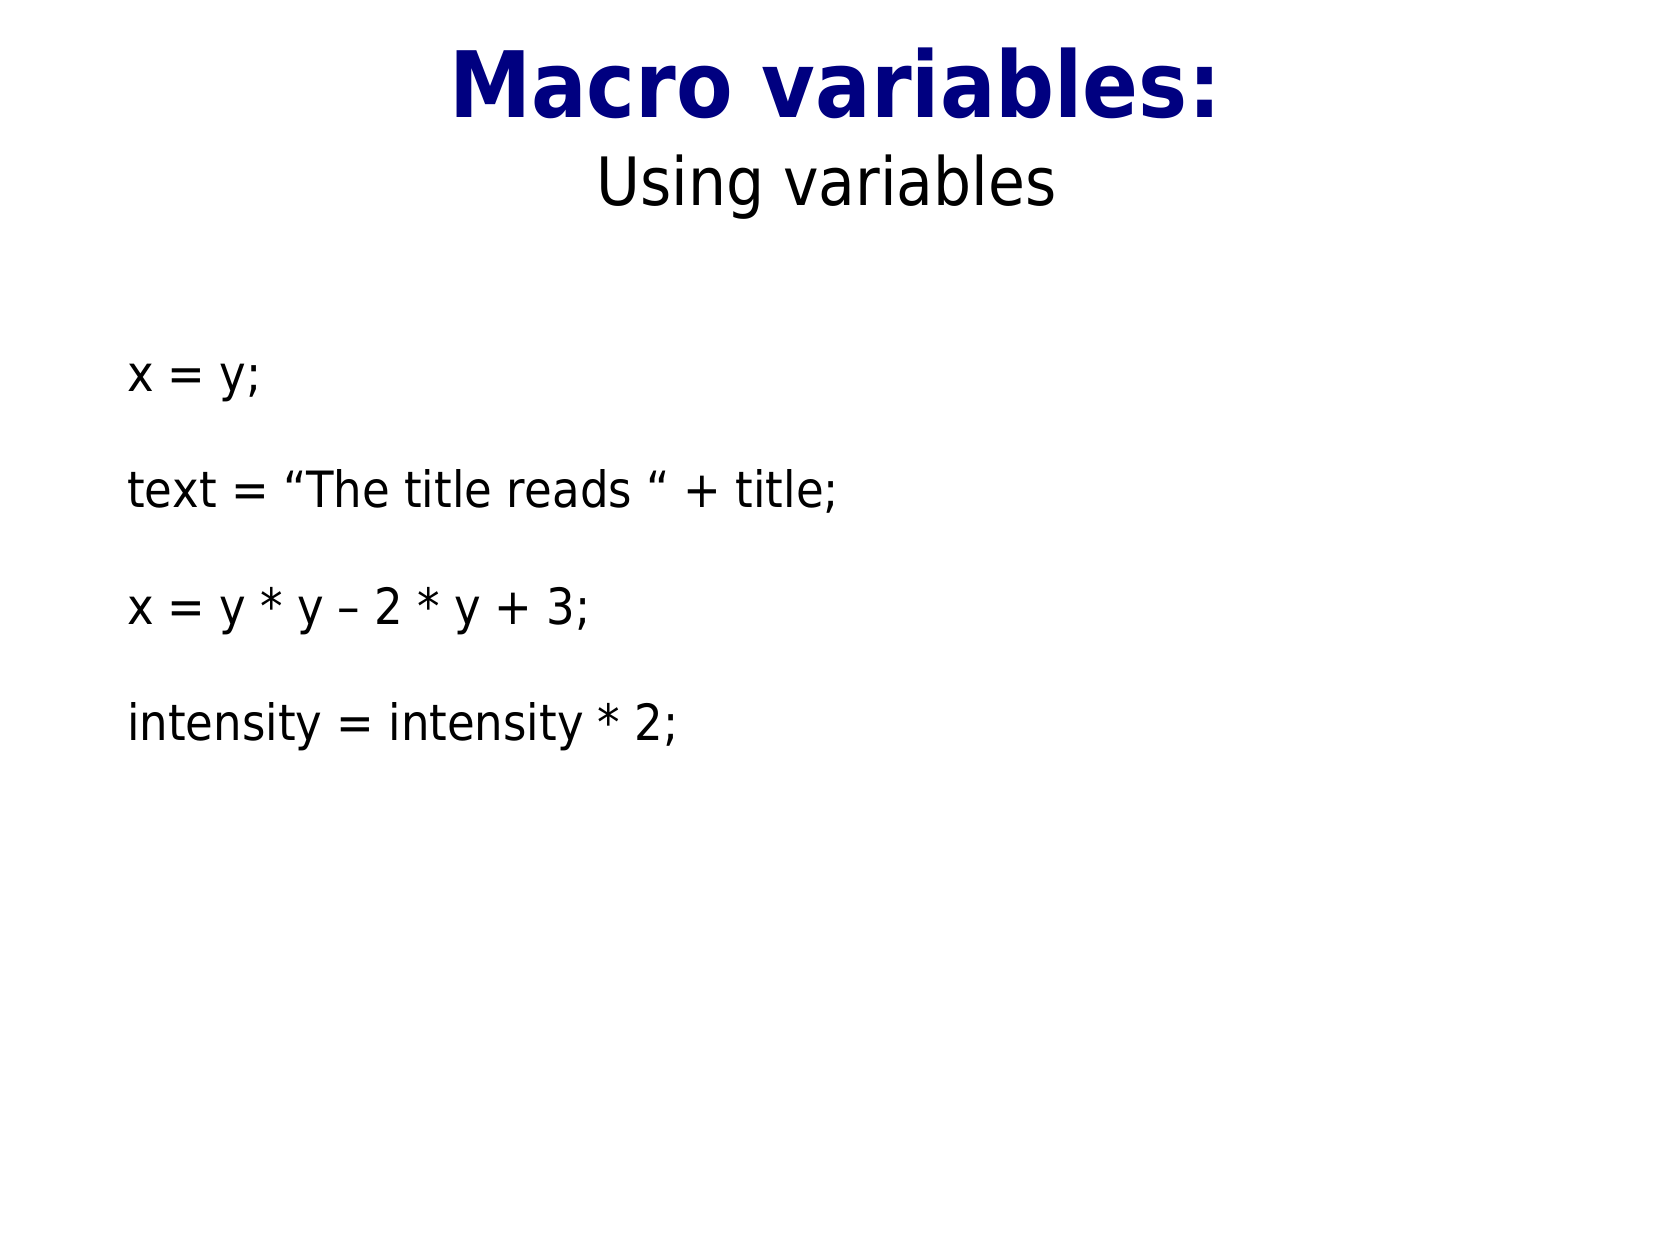

Macro variables:
# Using variables
x = y;
text = “The title reads “ + title;
x = y * y – 2 * y + 3;
intensity = intensity * 2;